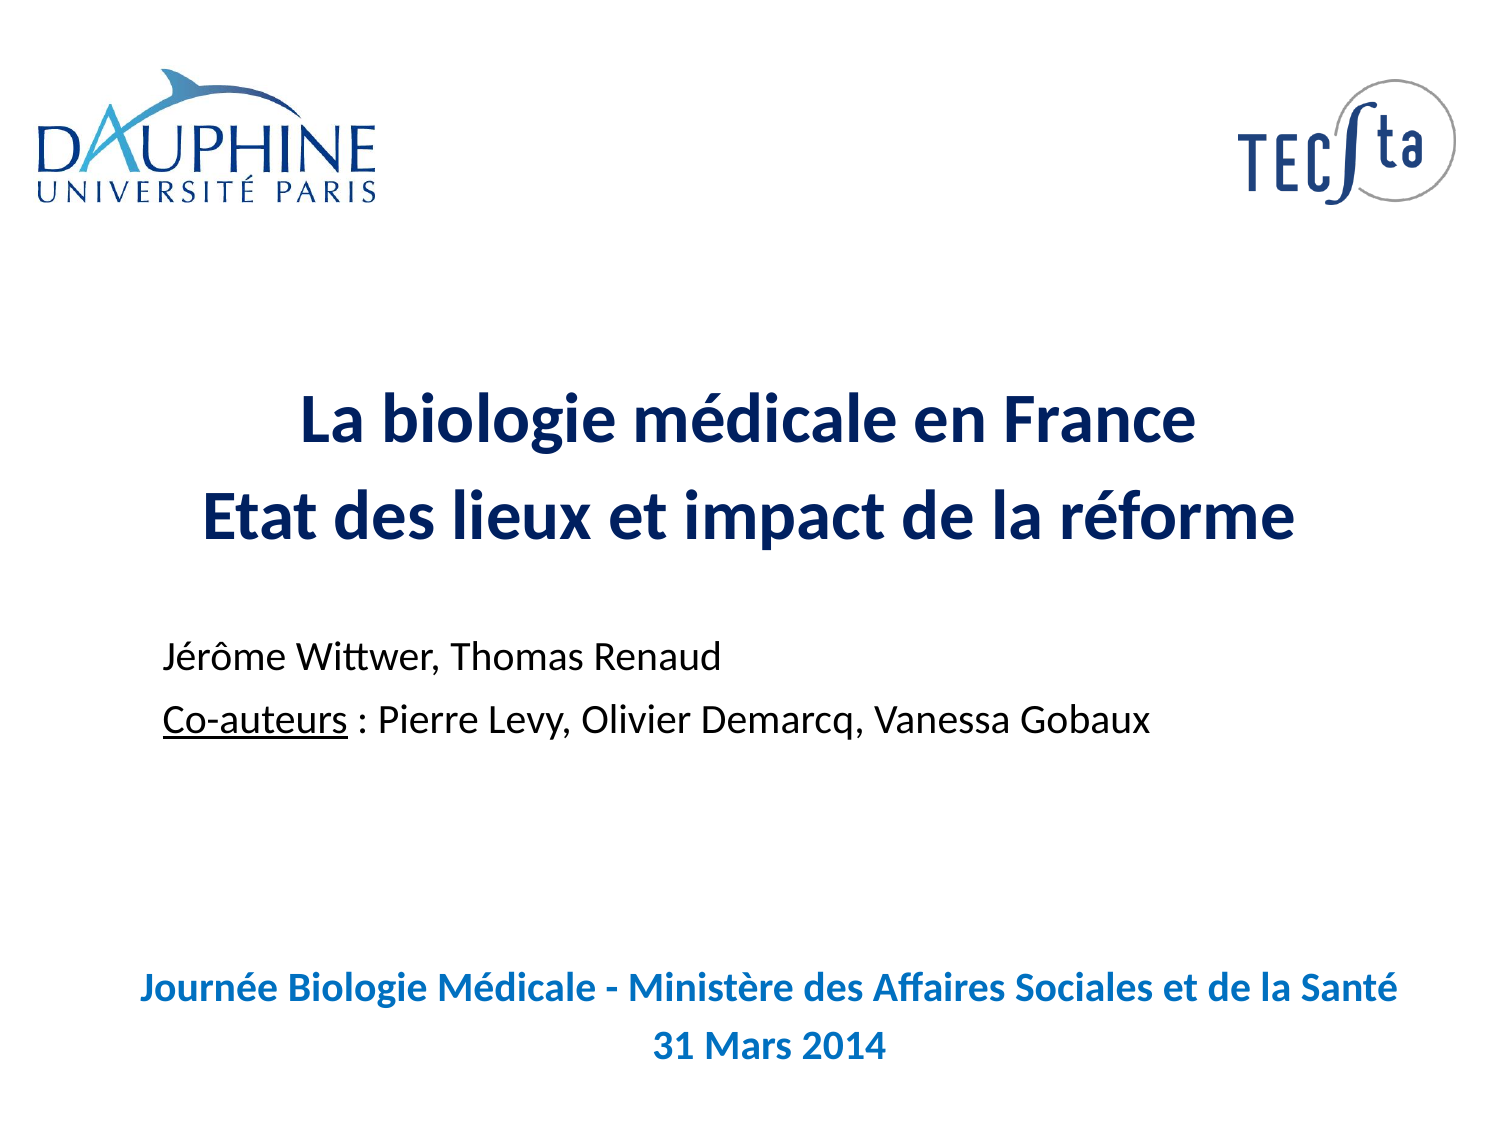

# La biologie médicale en France Etat des lieux et impact de la réforme
Jérôme Wittwer, Thomas Renaud
Co-auteurs : Pierre Levy, Olivier Demarcq, Vanessa Gobaux
Journée Biologie Médicale - Ministère des Affaires Sociales et de la Santé
31 Mars 2014